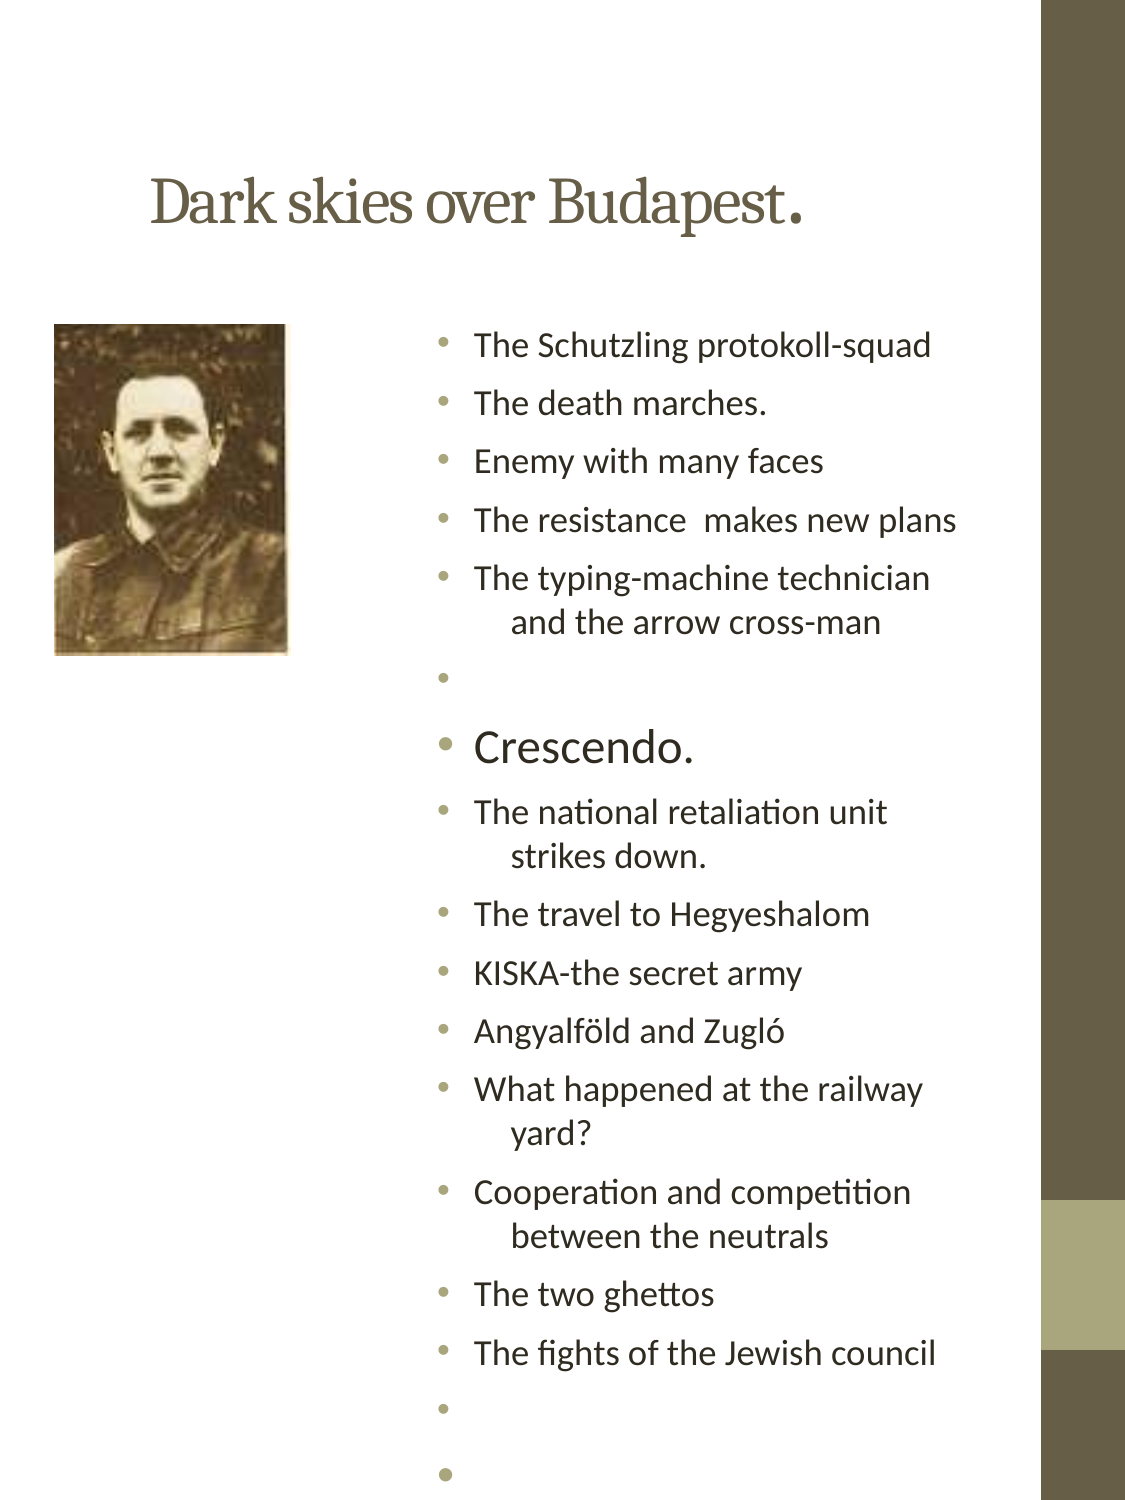

# Dark skies over Budapest.
The Schutzling protokoll-squad
The death marches.
Enemy with many faces
The resistance makes new plans
The typing-machine technician and the arrow cross-man
Crescendo.
The national retaliation unit strikes down.
The travel to Hegyeshalom
KISKA-the secret army
Angyalföld and Zugló
What happened at the railway yard?
Cooperation and competition between the neutrals
The two ghettos
The fights of the Jewish council